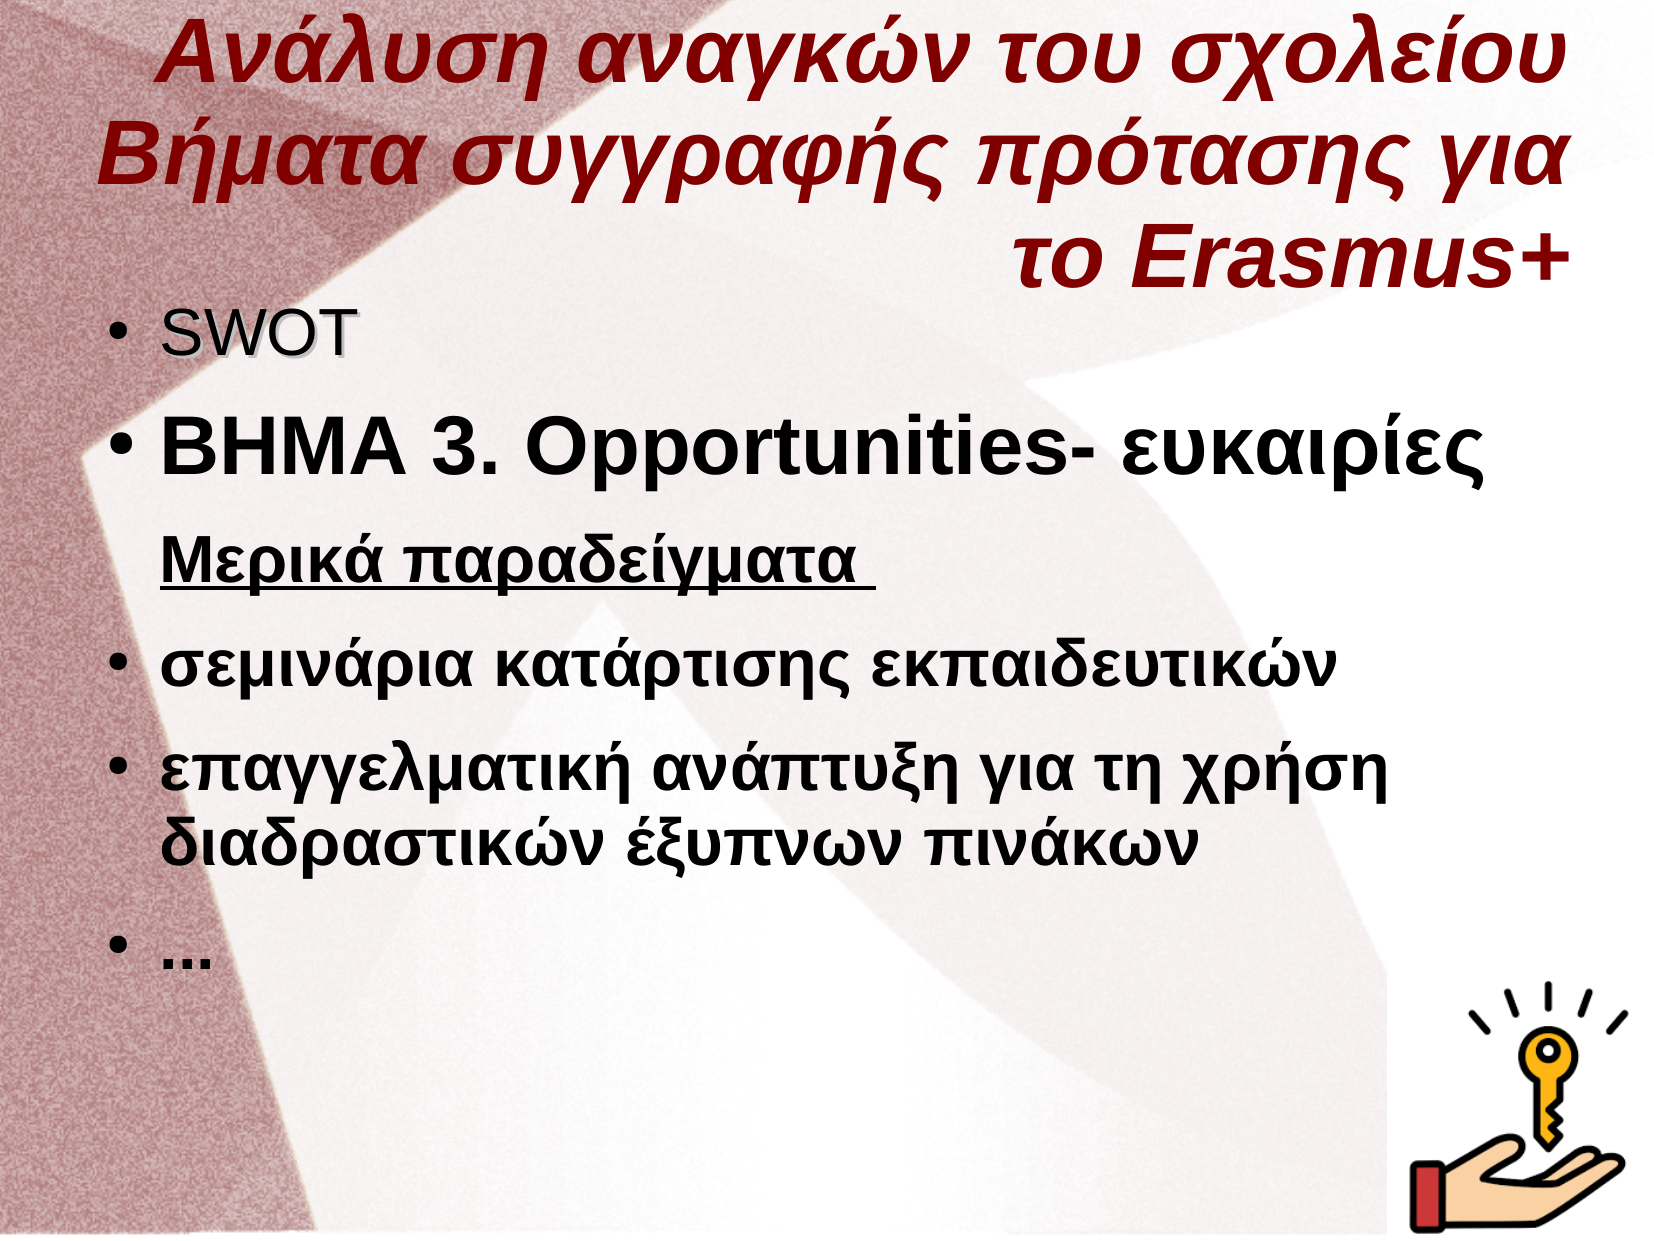

Ανάλυση αναγκών του σχολείου
Βήματα συγγραφής πρότασης για το Erasmus+
# SWOT
ΒΗΜΑ 3. Οpportunities- ευκαιρίες
Μερικά παραδείγματα
σεμινάρια κατάρτισης εκπαιδευτικών
επαγγελματική ανάπτυξη για τη χρήση διαδραστικών έξυπνων πινάκων
...